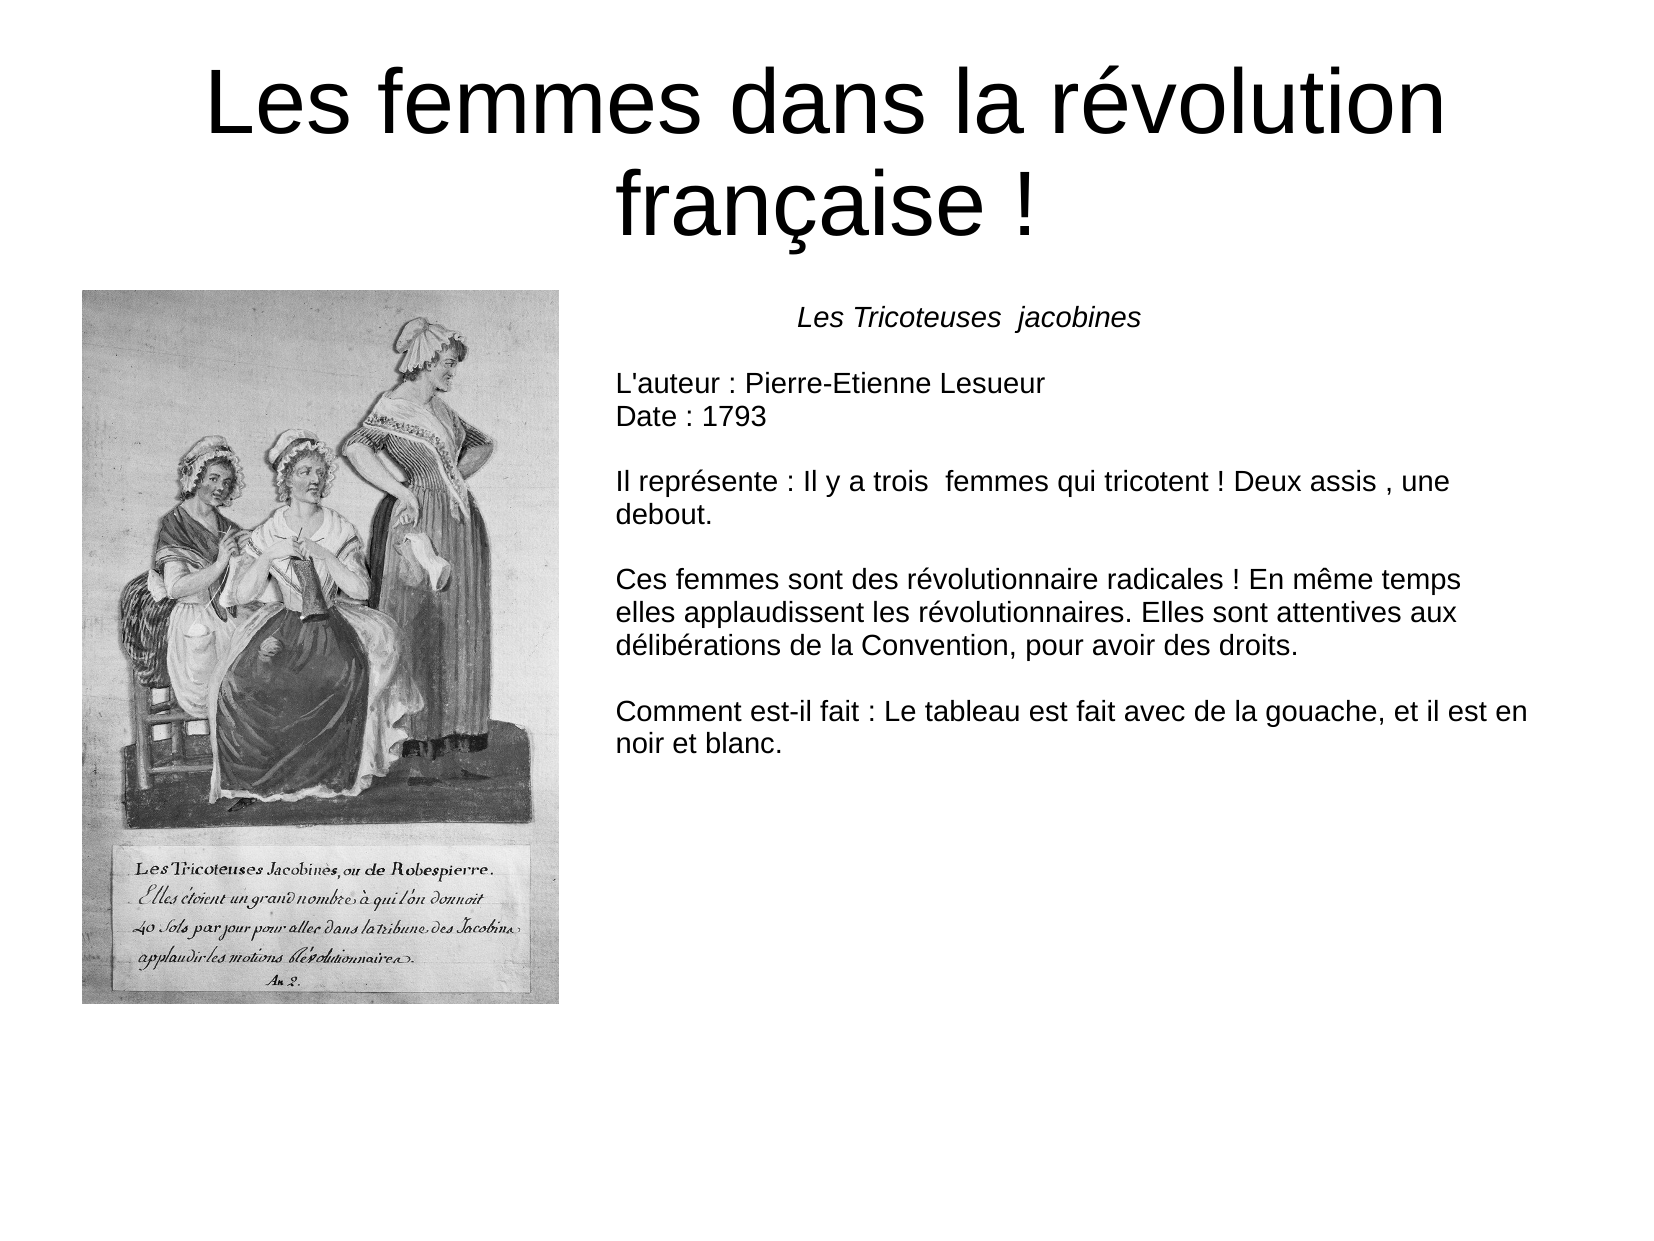

# Les femmes dans la révolution française !
 Les Tricoteuses jacobines
L'auteur : Pierre-Etienne Lesueur
Date : 1793
Il représente : Il y a trois femmes qui tricotent ! Deux assis , une debout.
Ces femmes sont des révolutionnaire radicales ! En même temps elles applaudissent les révolutionnaires. Elles sont attentives aux délibérations de la Convention, pour avoir des droits.
Comment est-il fait : Le tableau est fait avec de la gouache, et il est en noir et blanc.